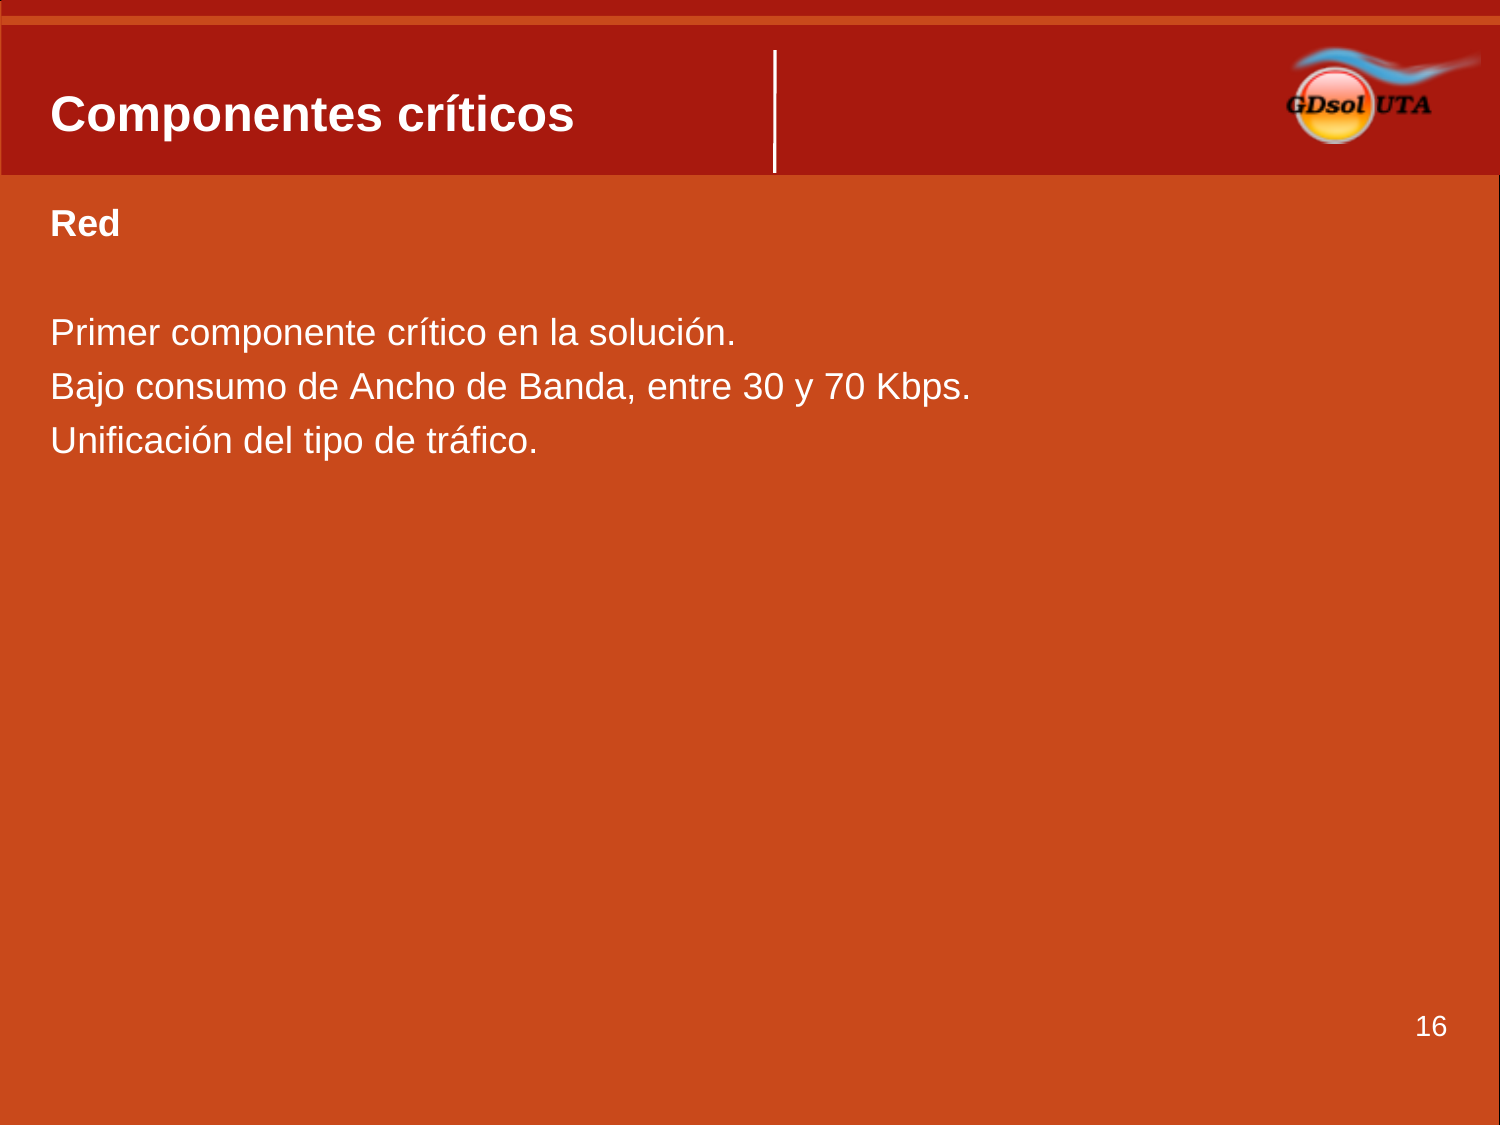

# Componentes críticos
Red
Primer componente crítico en la solución.
Bajo consumo de Ancho de Banda, entre 30 y 70 Kbps.
Unificación del tipo de tráfico.